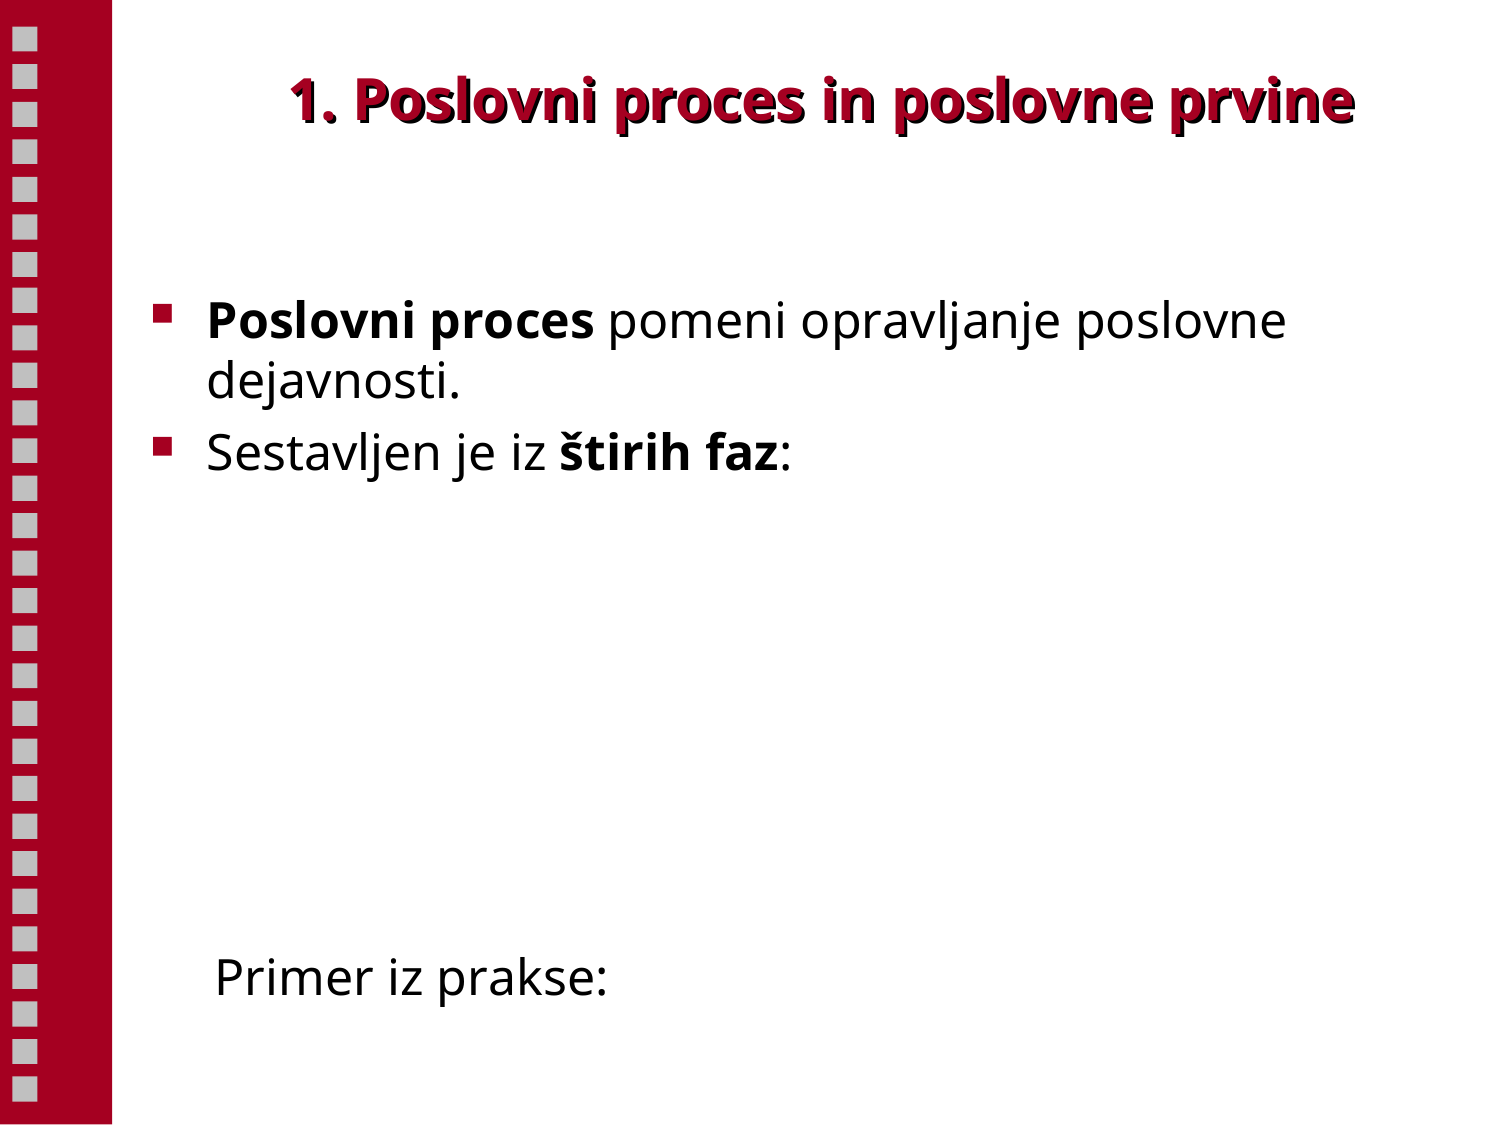

1. Poslovni proces in poslovne prvine
# Poslovni proces pomeni opravljanje poslovne dejavnosti.
Sestavljen je iz štirih faz:
Primer iz prakse: